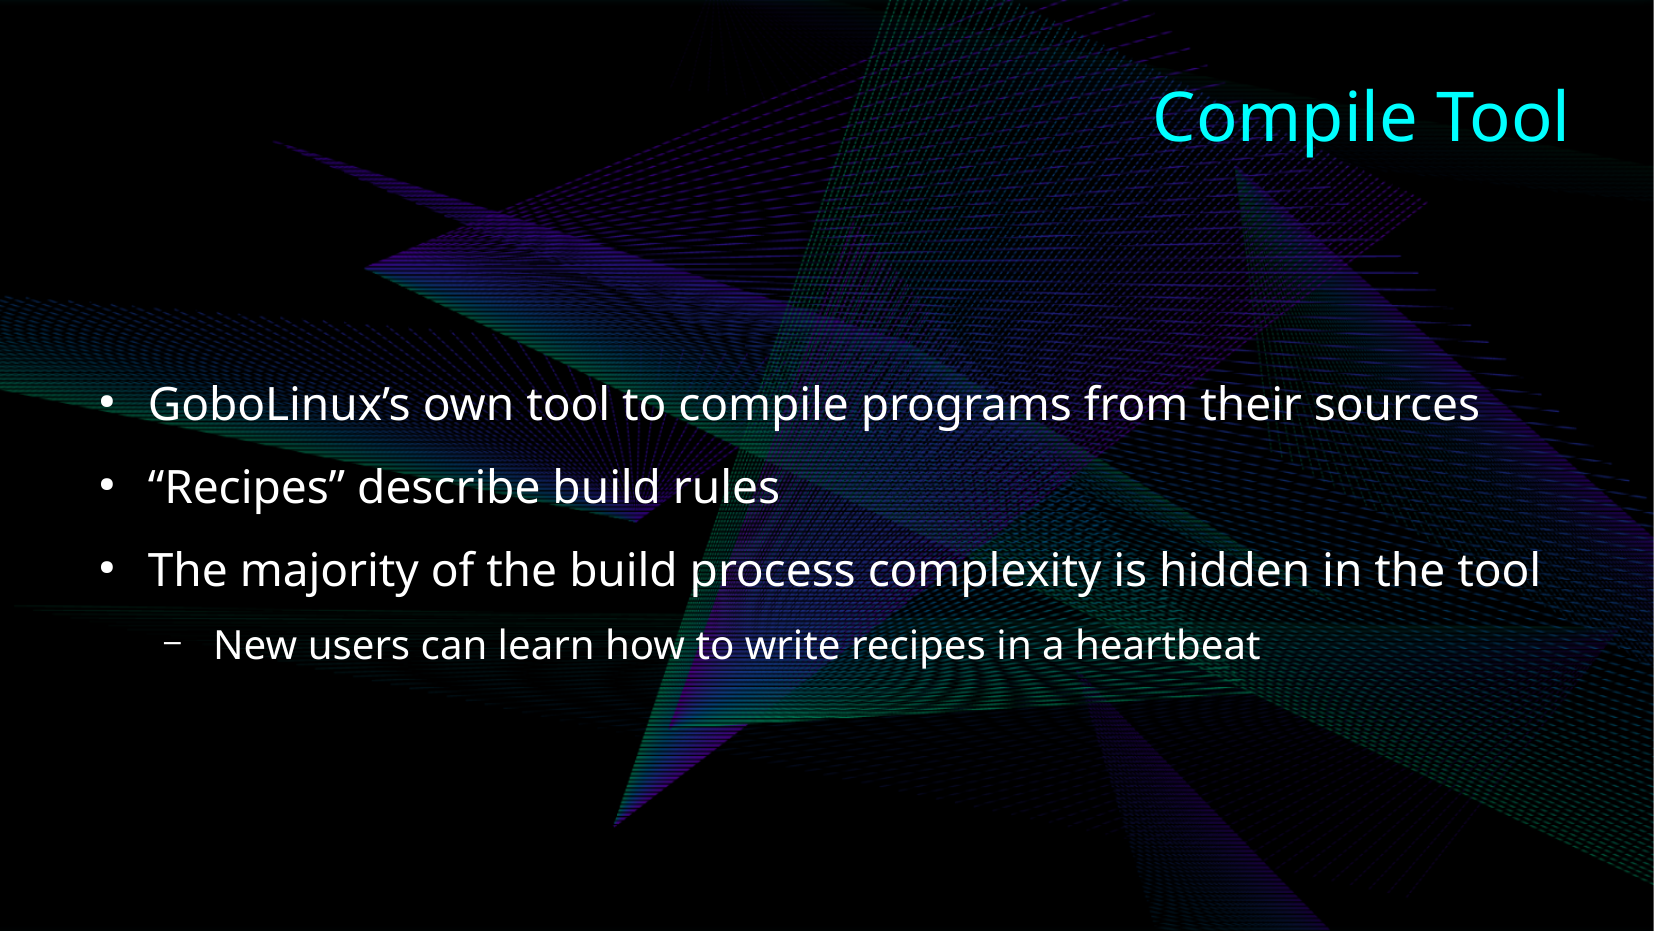

# Compile Tool
GoboLinux’s own tool to compile programs from their sources
“Recipes” describe build rules
The majority of the build process complexity is hidden in the tool
New users can learn how to write recipes in a heartbeat